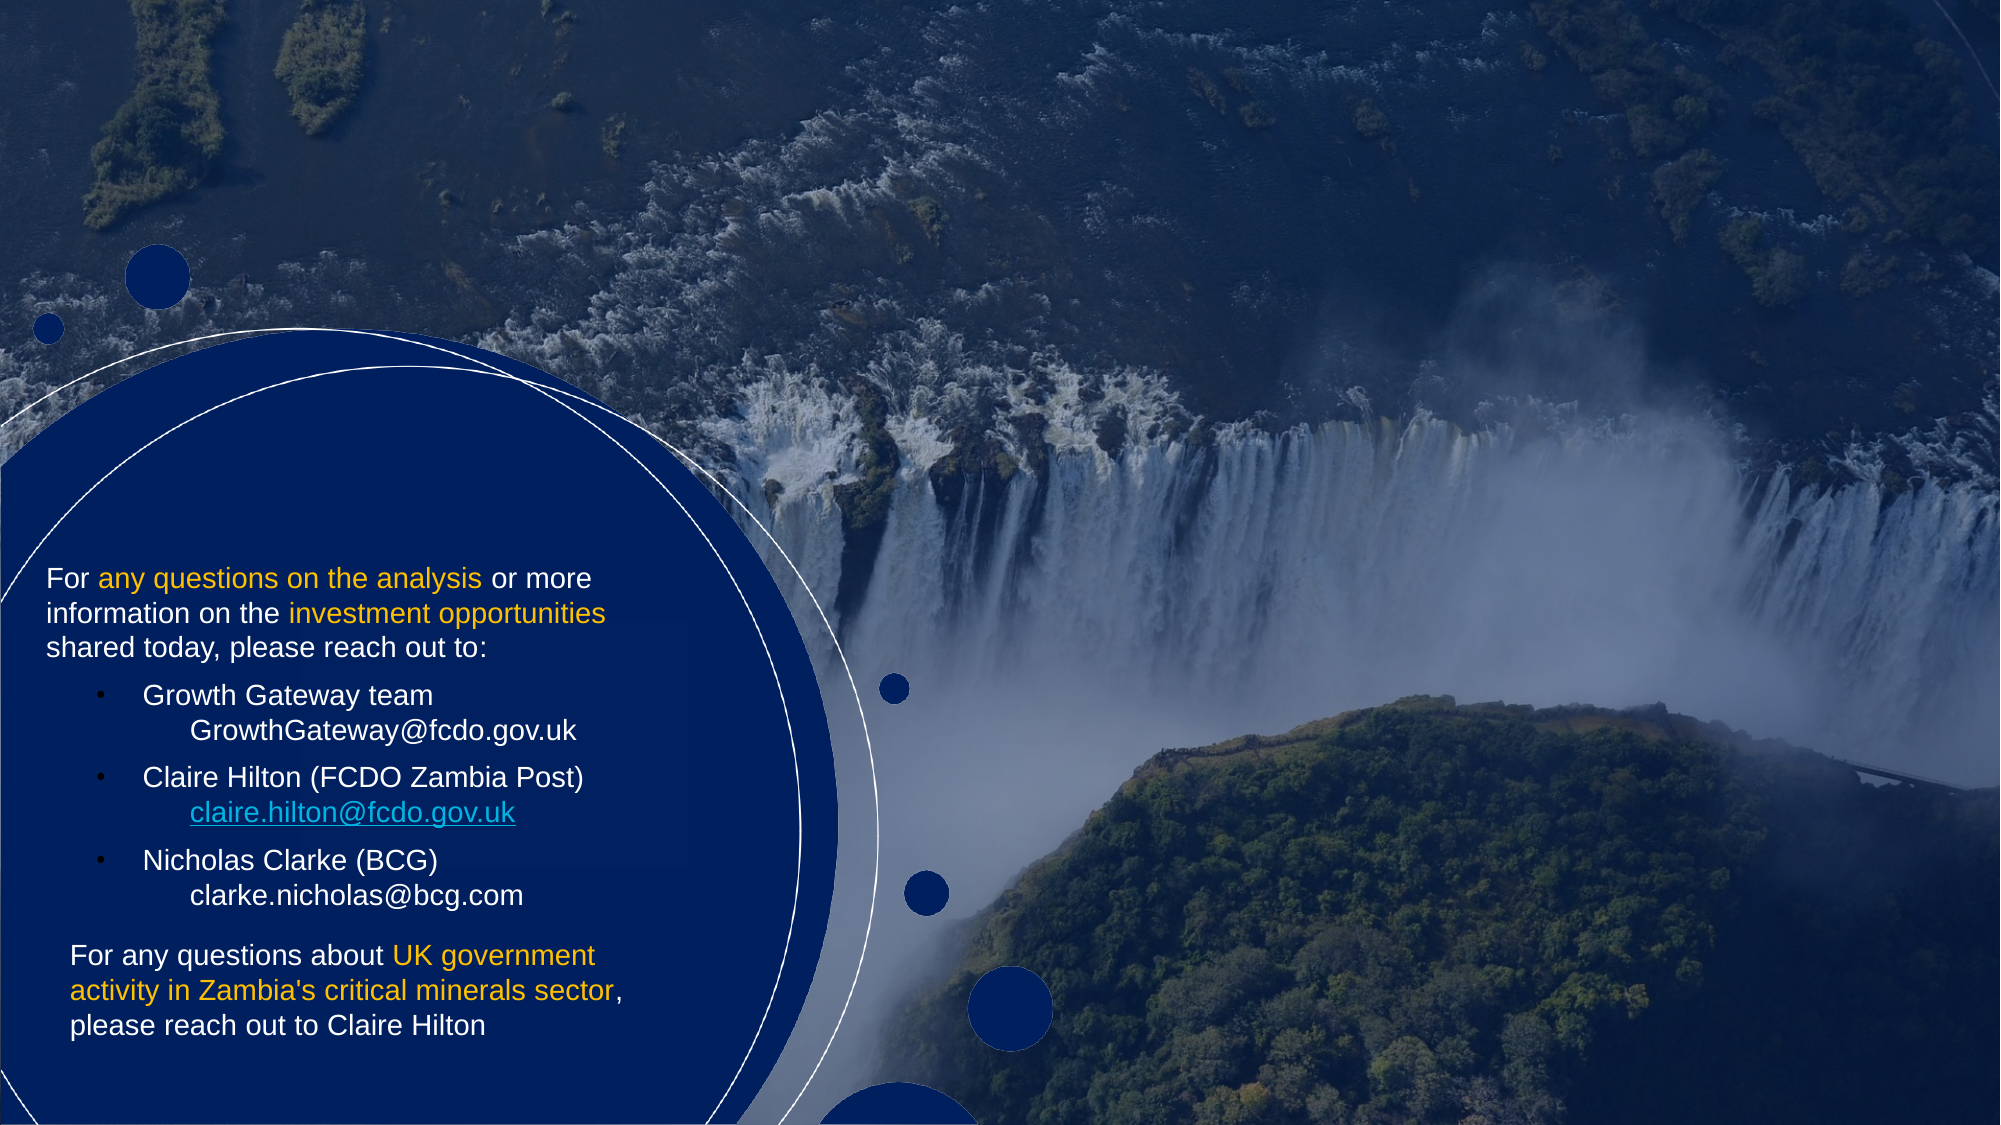

For any questions on the analysis or more information on the investment opportunities shared today, please reach out to:
Growth Gateway team GrowthGateway@fcdo.gov.uk
Claire Hilton (FCDO Zambia Post) claire.hilton@fcdo.gov.uk
Nicholas Clarke (BCG) clarke.nicholas@bcg.com
For any questions about UK government activity in Zambia's critical minerals sector, please reach out to Claire Hilton